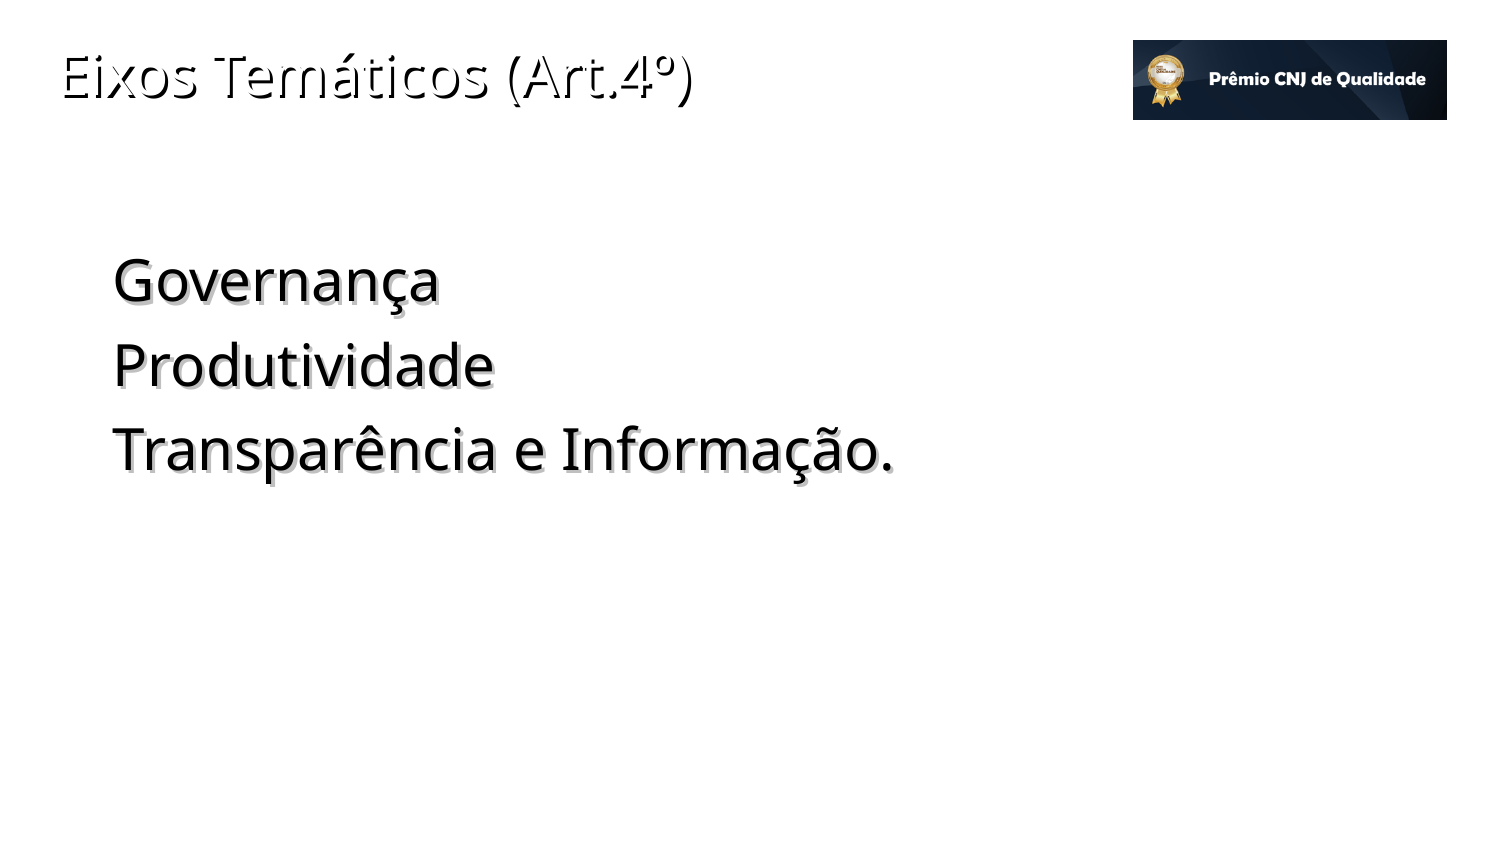

Eixos Temáticos (Art.4º)
# Governança
Produtividade
Transparência e Informação.